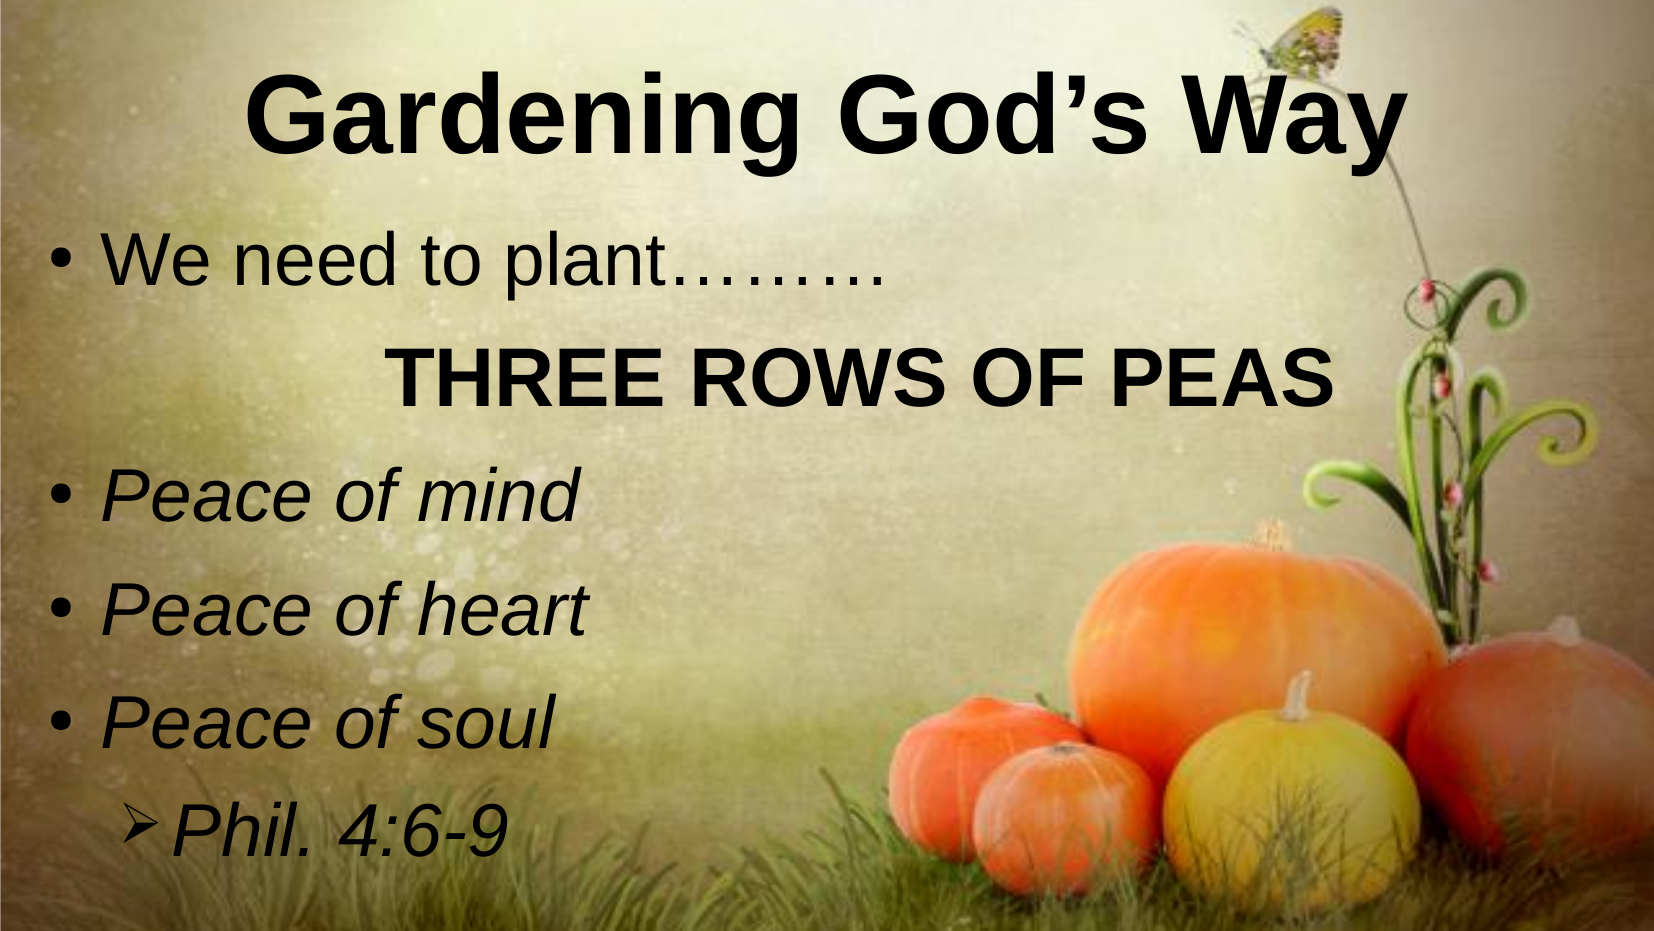

# Gardening God’s Way
We need to plant………
THREE ROWS OF PEAS
Peace of mind
Peace of heart
Peace of soul
Phil. 4:6-9